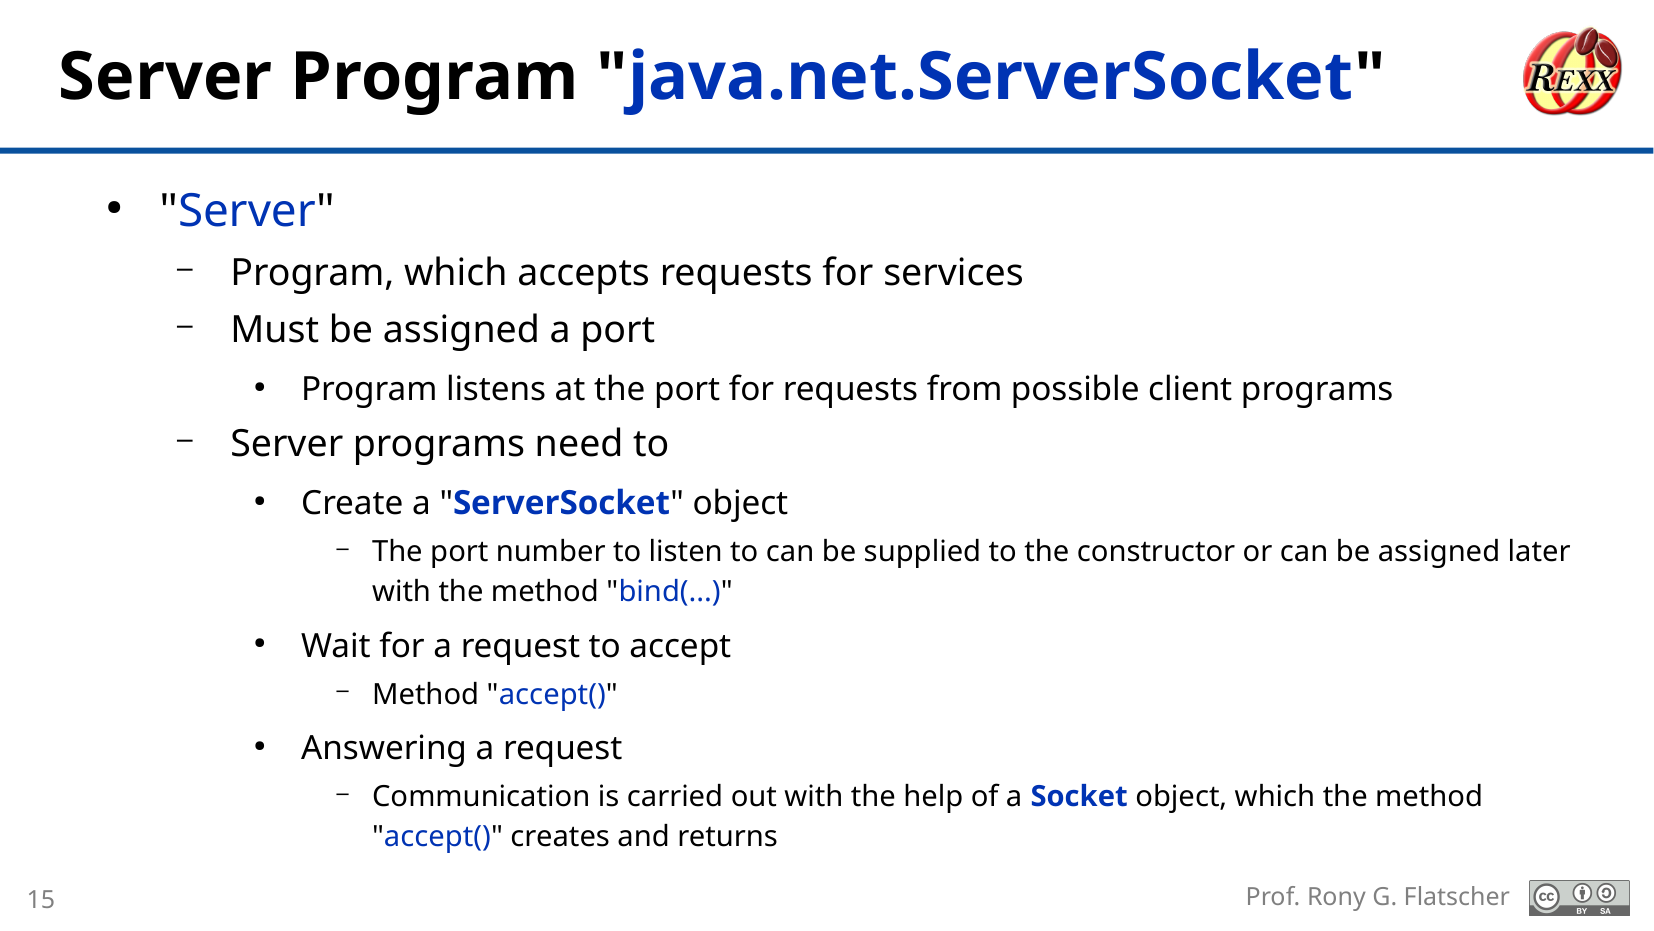

# Server Program "java.net.ServerSocket"
"Server"
Program, which accepts requests for services
Must be assigned a port
Program listens at the port for requests from possible client programs
Server programs need to
Create a "ServerSocket" object
The port number to listen to can be supplied to the constructor or can be assigned later with the method "bind(...)"
Wait for a request to accept
Method "accept()"
Answering a request
Communication is carried out with the help of a Socket object, which the method "accept()" creates and returns